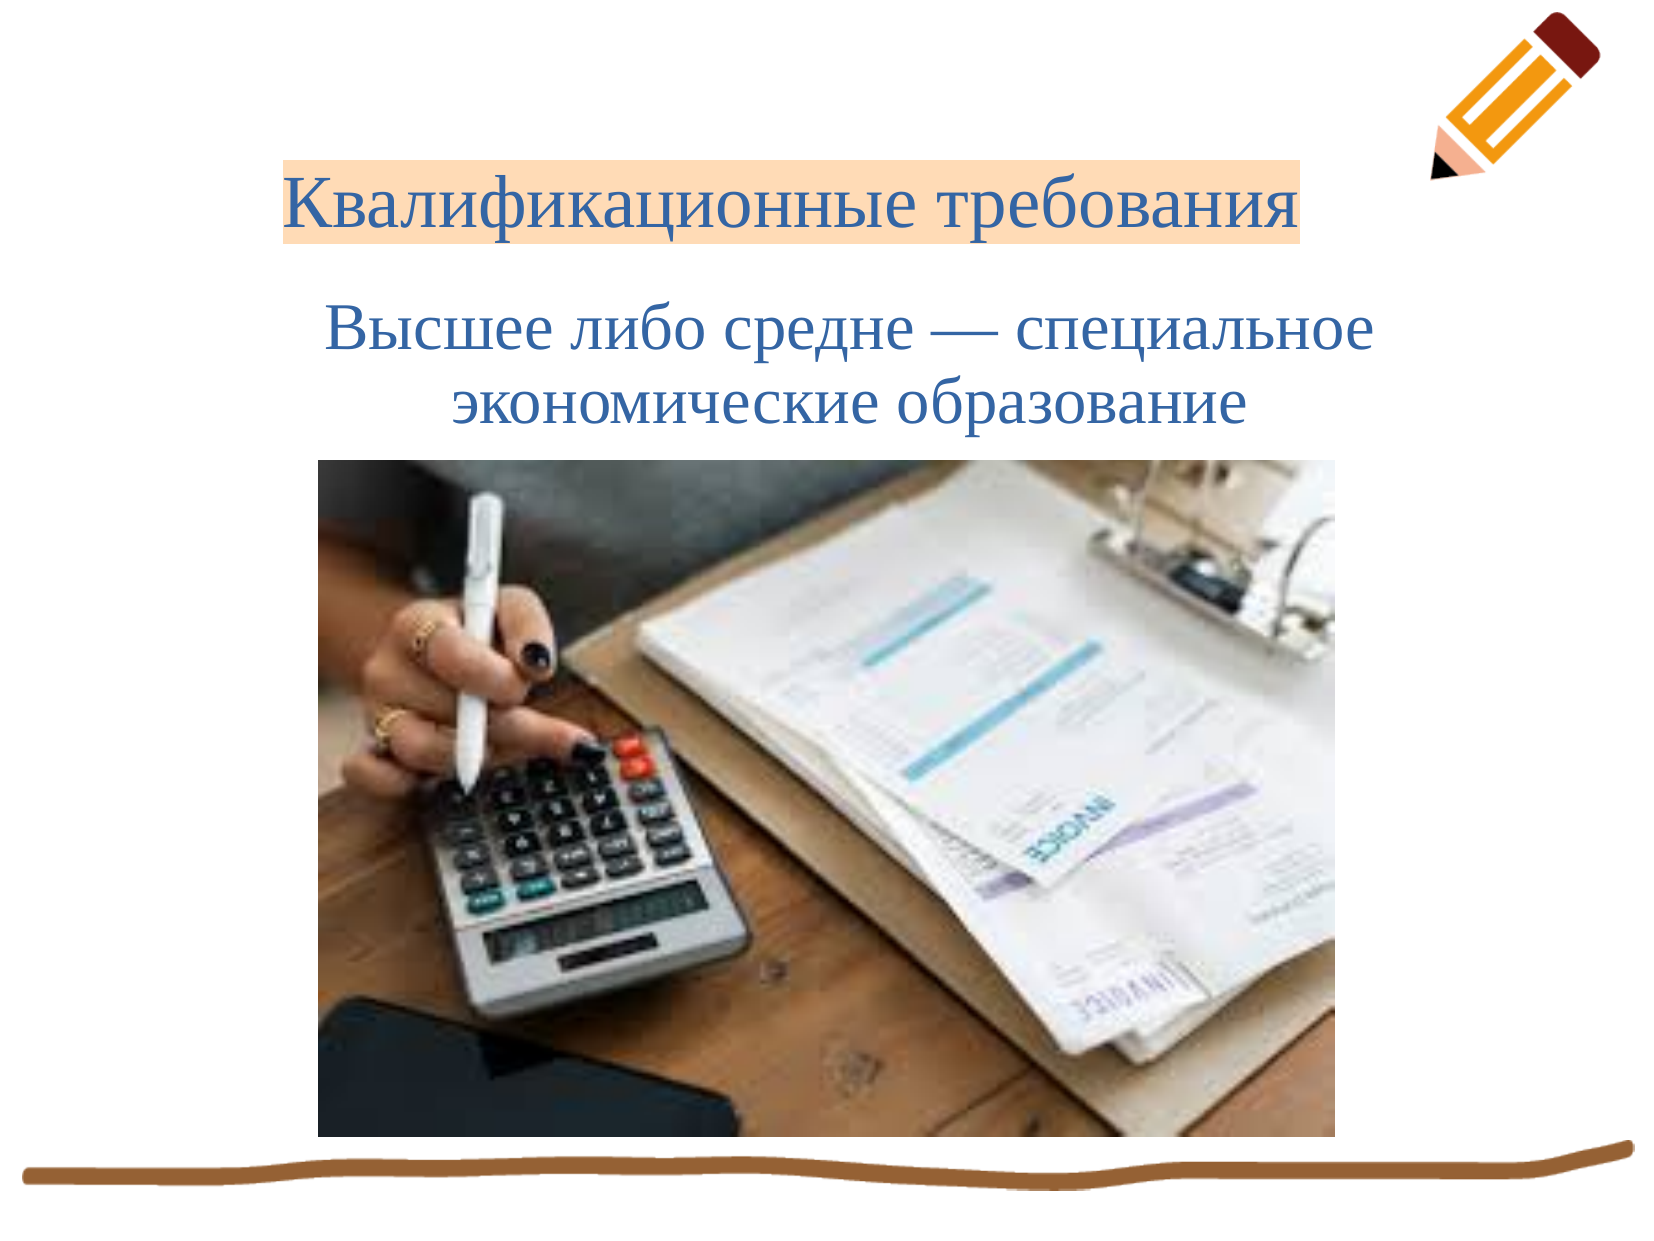

# Квалификационные требования
Высшее либо средне — специальное экономические образование